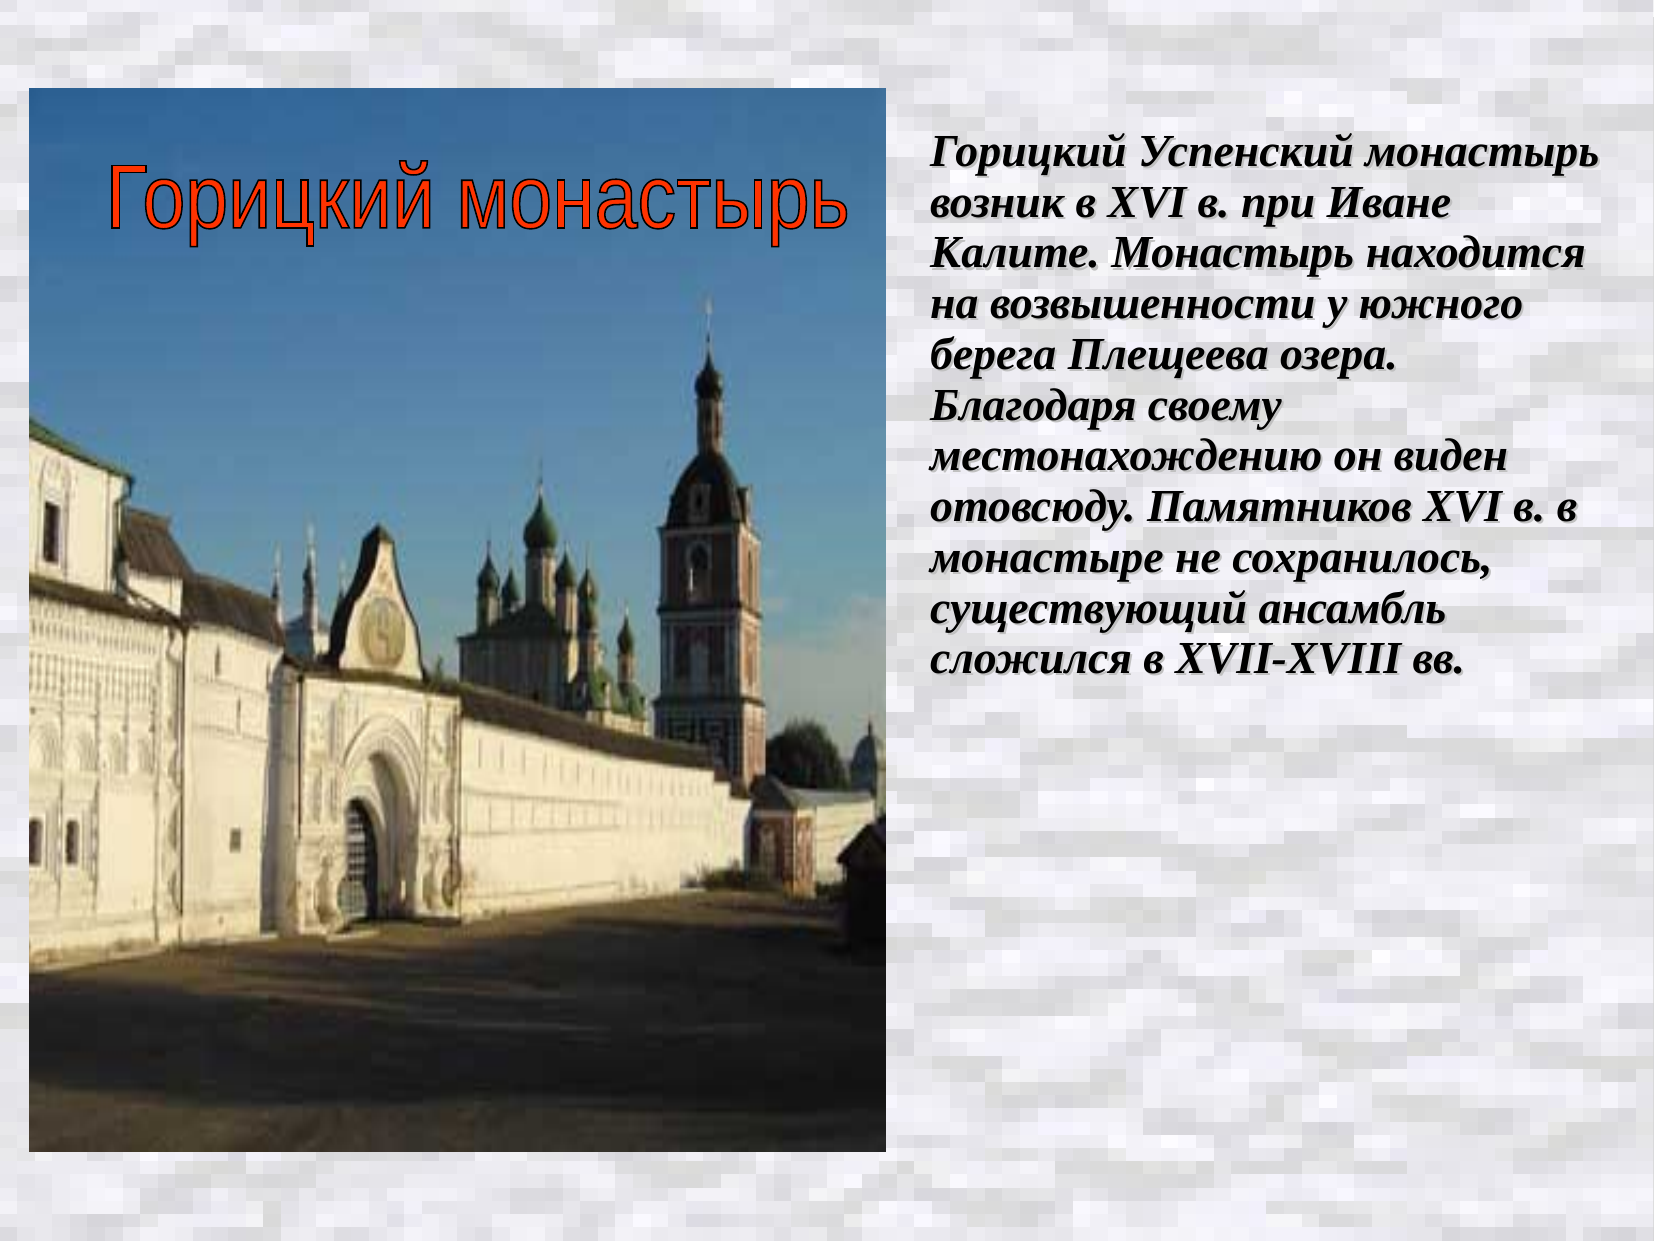

Горицкий Успенский монастырь возник в XVI в. при Иване Калите. Монастырь находится на возвышенности у южного берега Плещеева озера. Благодаря своему местонахождению он виден отовсюду. Памятников XVI в. в монастыре не сохранилось, существующий ансамбль сложился в XVII-XVIII вв.
Горицкий монастырь